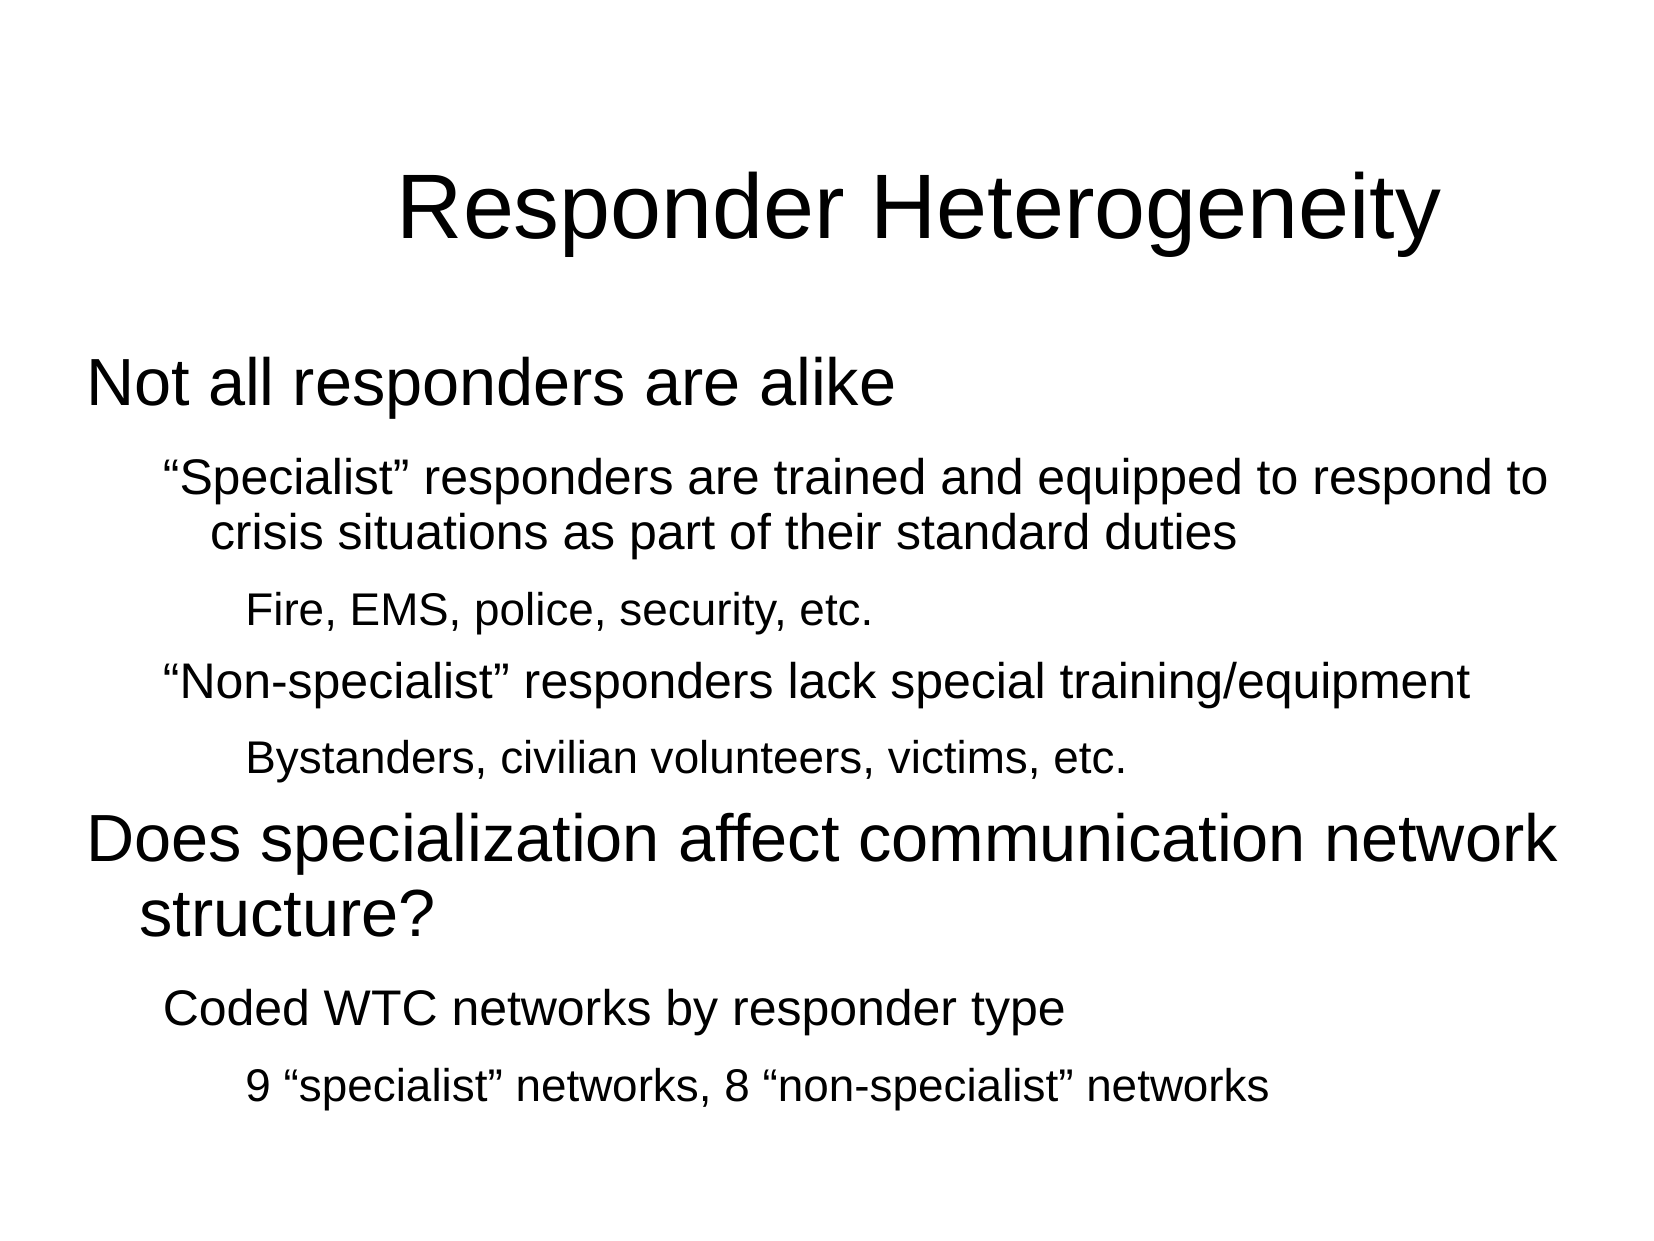

# Responder Heterogeneity
Not all responders are alike
“Specialist” responders are trained and equipped to respond to crisis situations as part of their standard duties
Fire, EMS, police, security, etc.
“Non-specialist” responders lack special training/equipment
Bystanders, civilian volunteers, victims, etc.
Does specialization affect communication network structure?
Coded WTC networks by responder type
9 “specialist” networks, 8 “non-specialist” networks